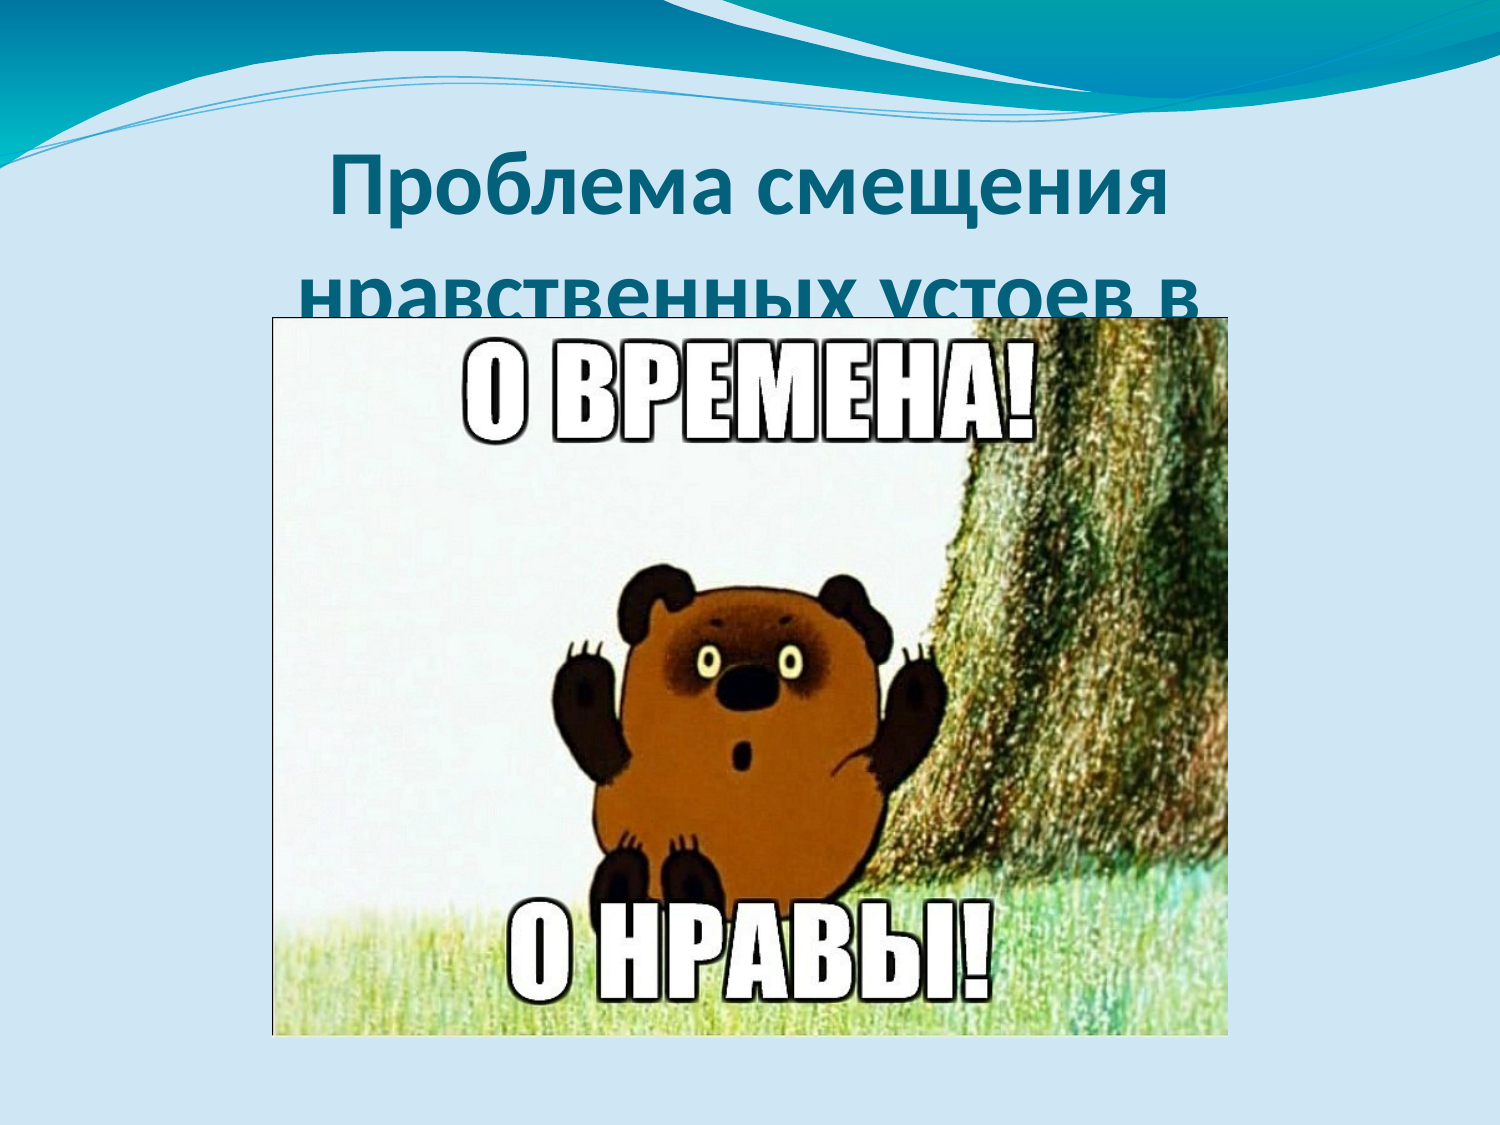

# Проблема смещения нравственных устоев в обществе.